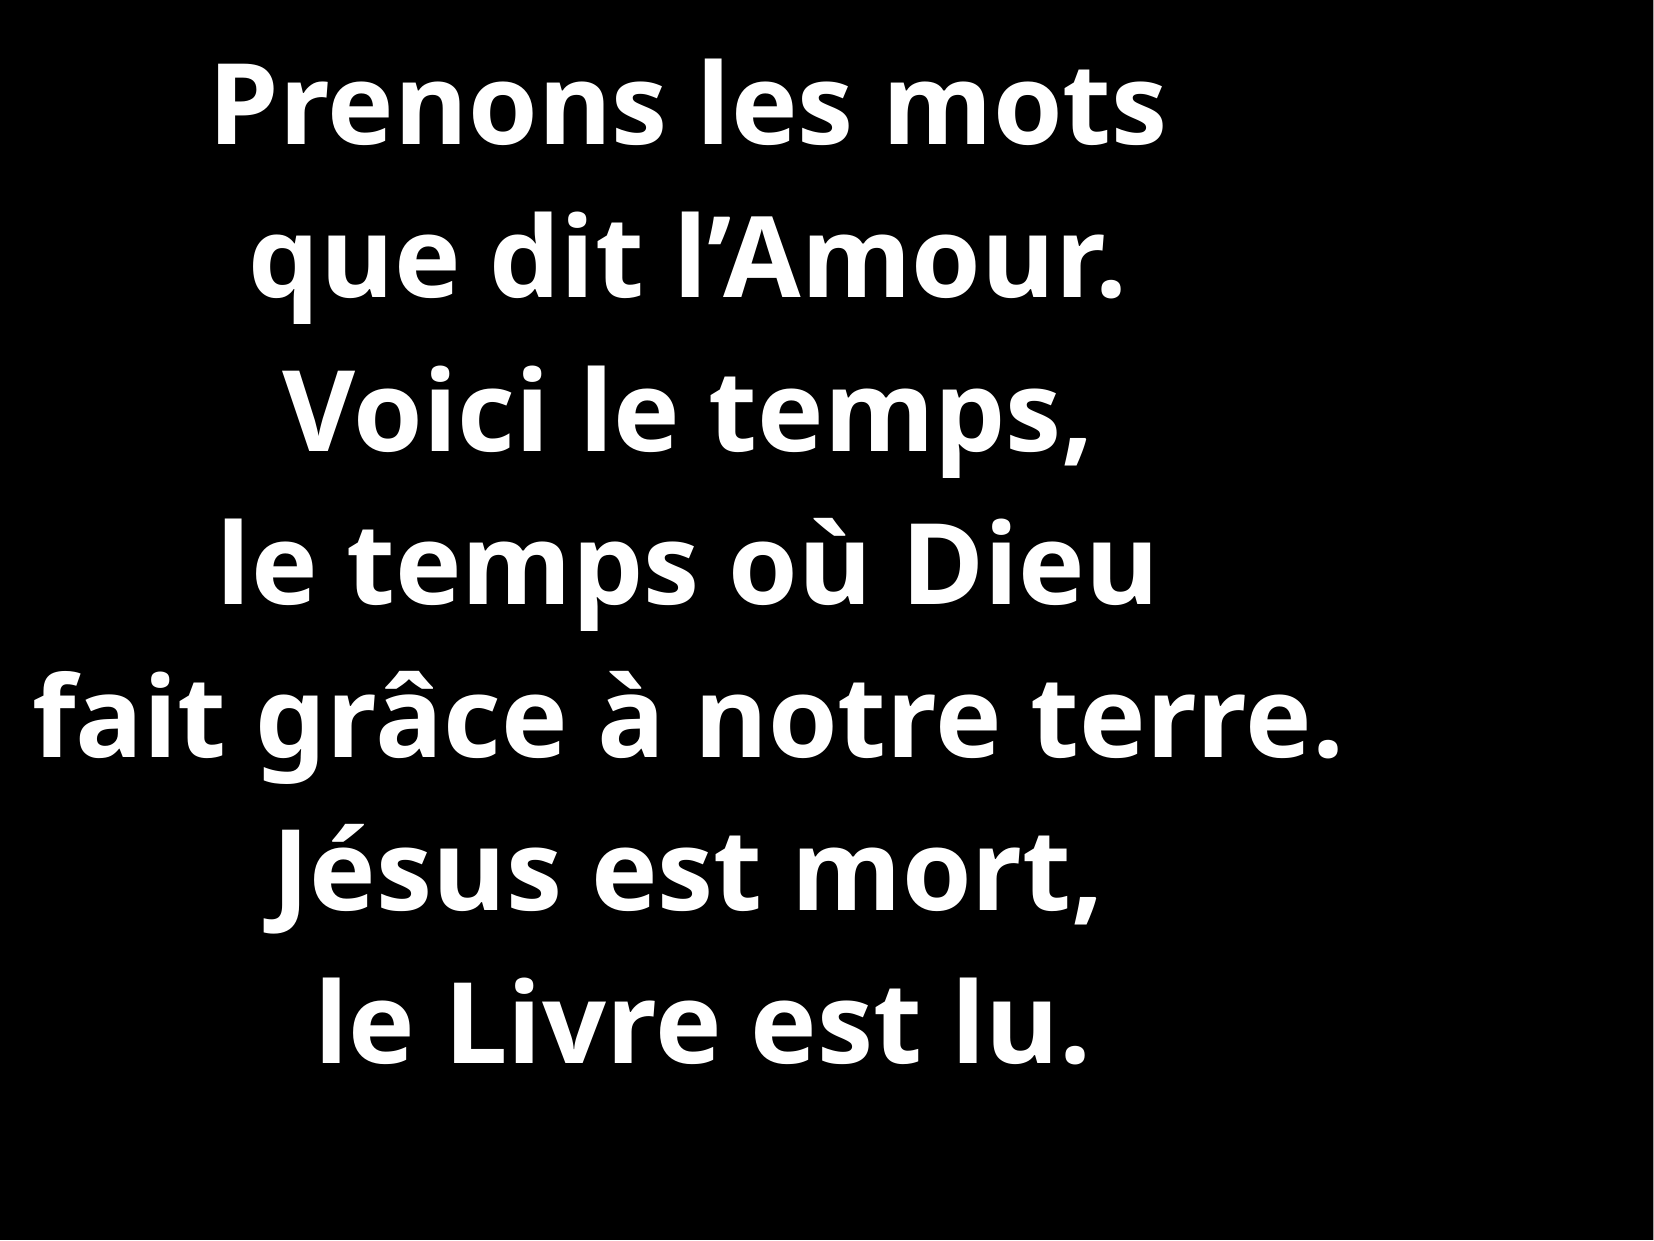

Prenons les mots
que dit l’Amour.
Voici le temps,
le temps où Dieu
fait grâce à notre terre.
Jésus est mort,
le Livre est lu.